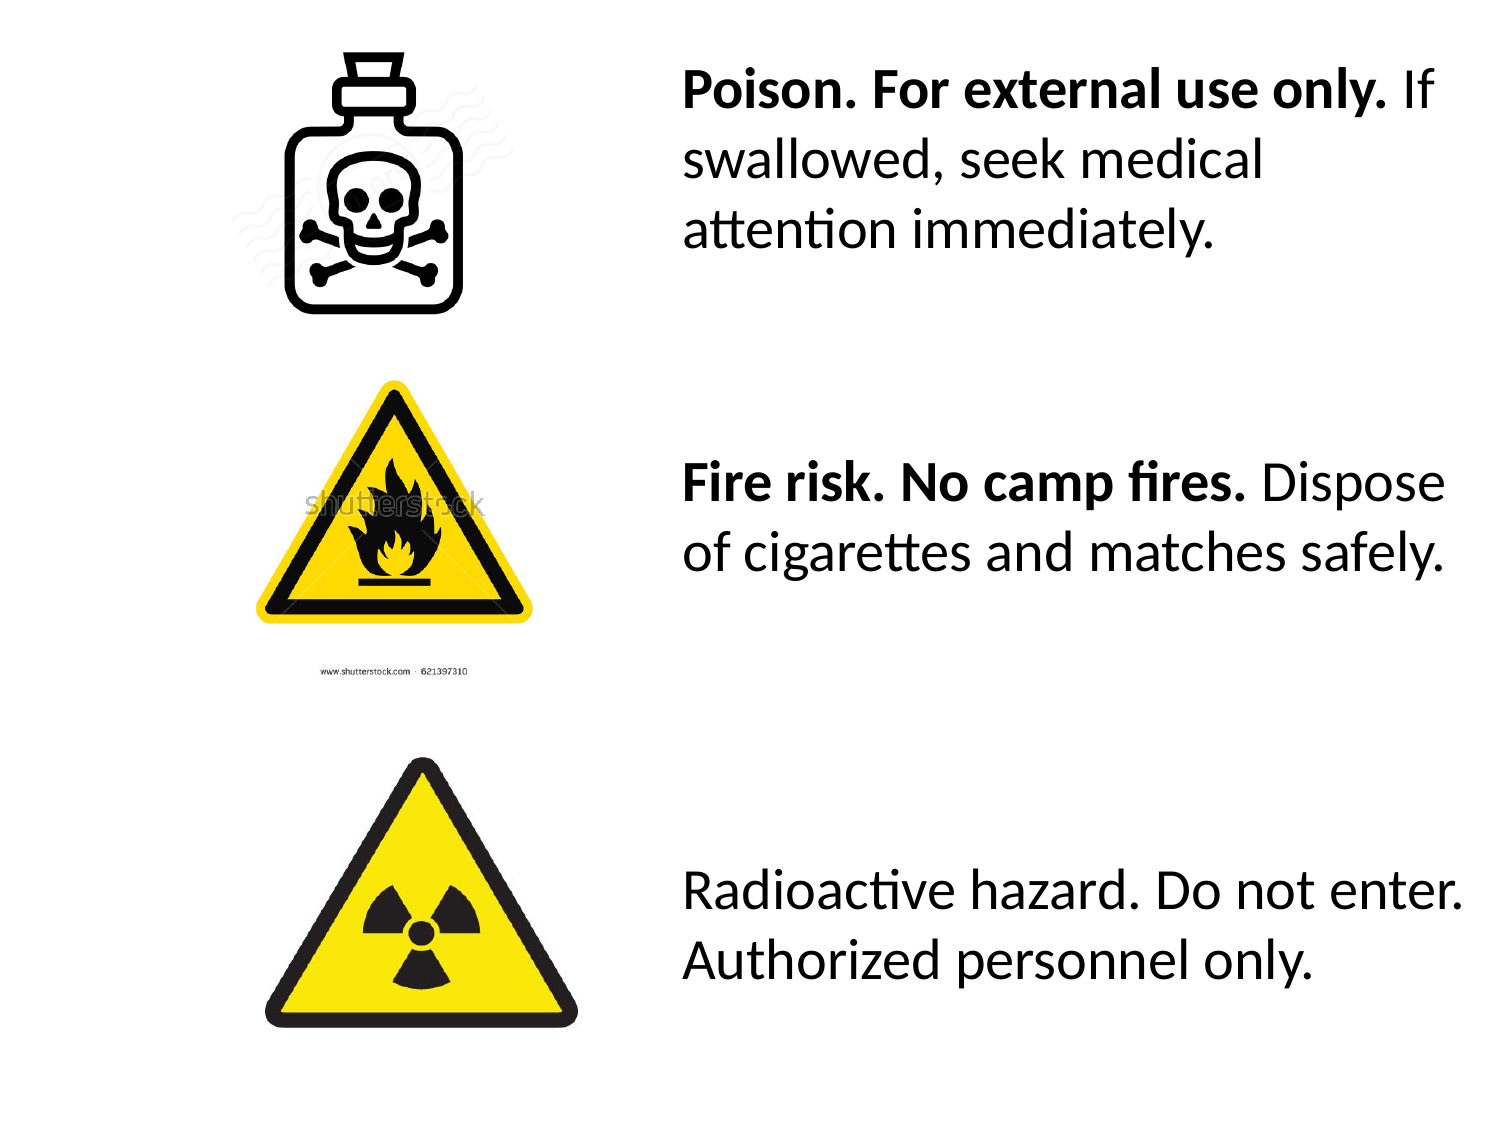

# Poison. For external use only. If swallowed, seek medical attention immediately.
Fire risk. No camp fires. Dispose of cigarettes and matches safely.
Radioactive hazard. Do not enter. Authorized personnel only.